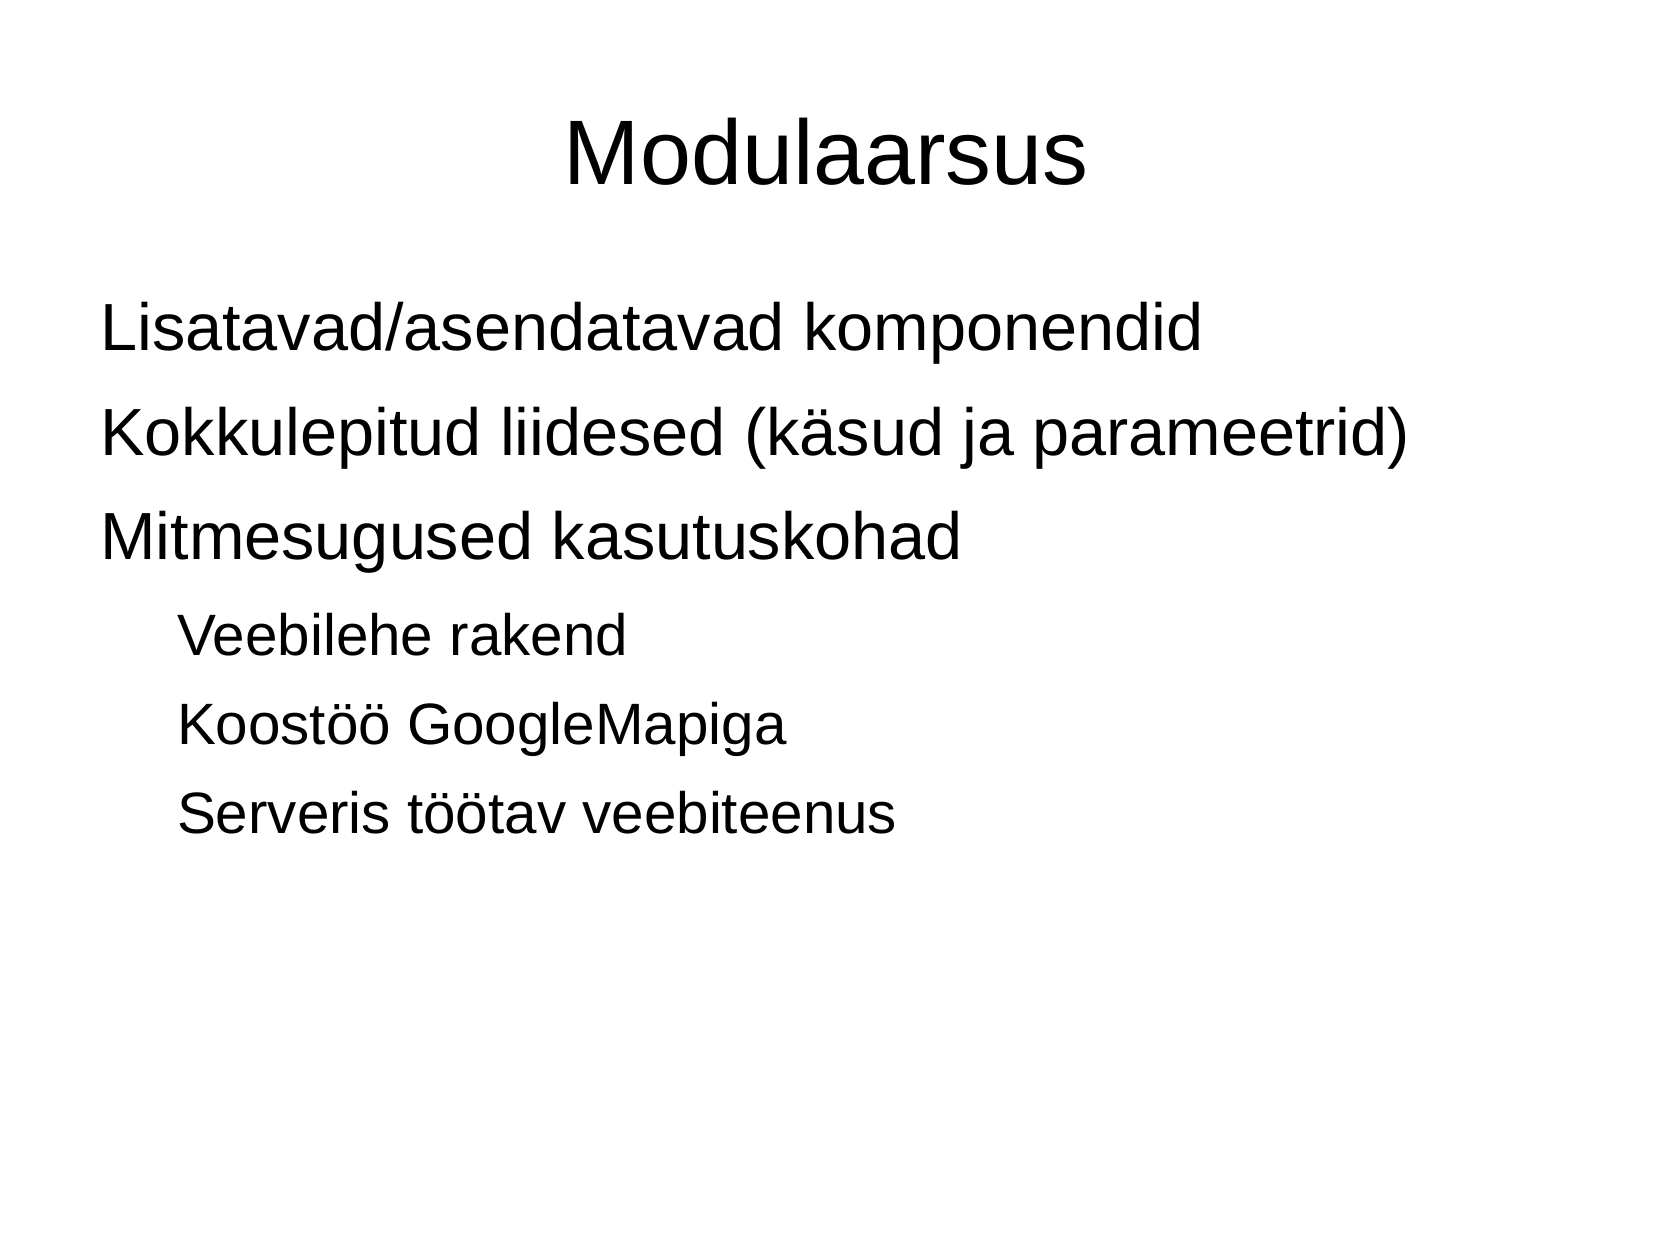

# Modulaarsus
Lisatavad/asendatavad komponendid
Kokkulepitud liidesed (käsud ja parameetrid)
Mitmesugused kasutuskohad
Veebilehe rakend
Koostöö GoogleMapiga
Serveris töötav veebiteenus